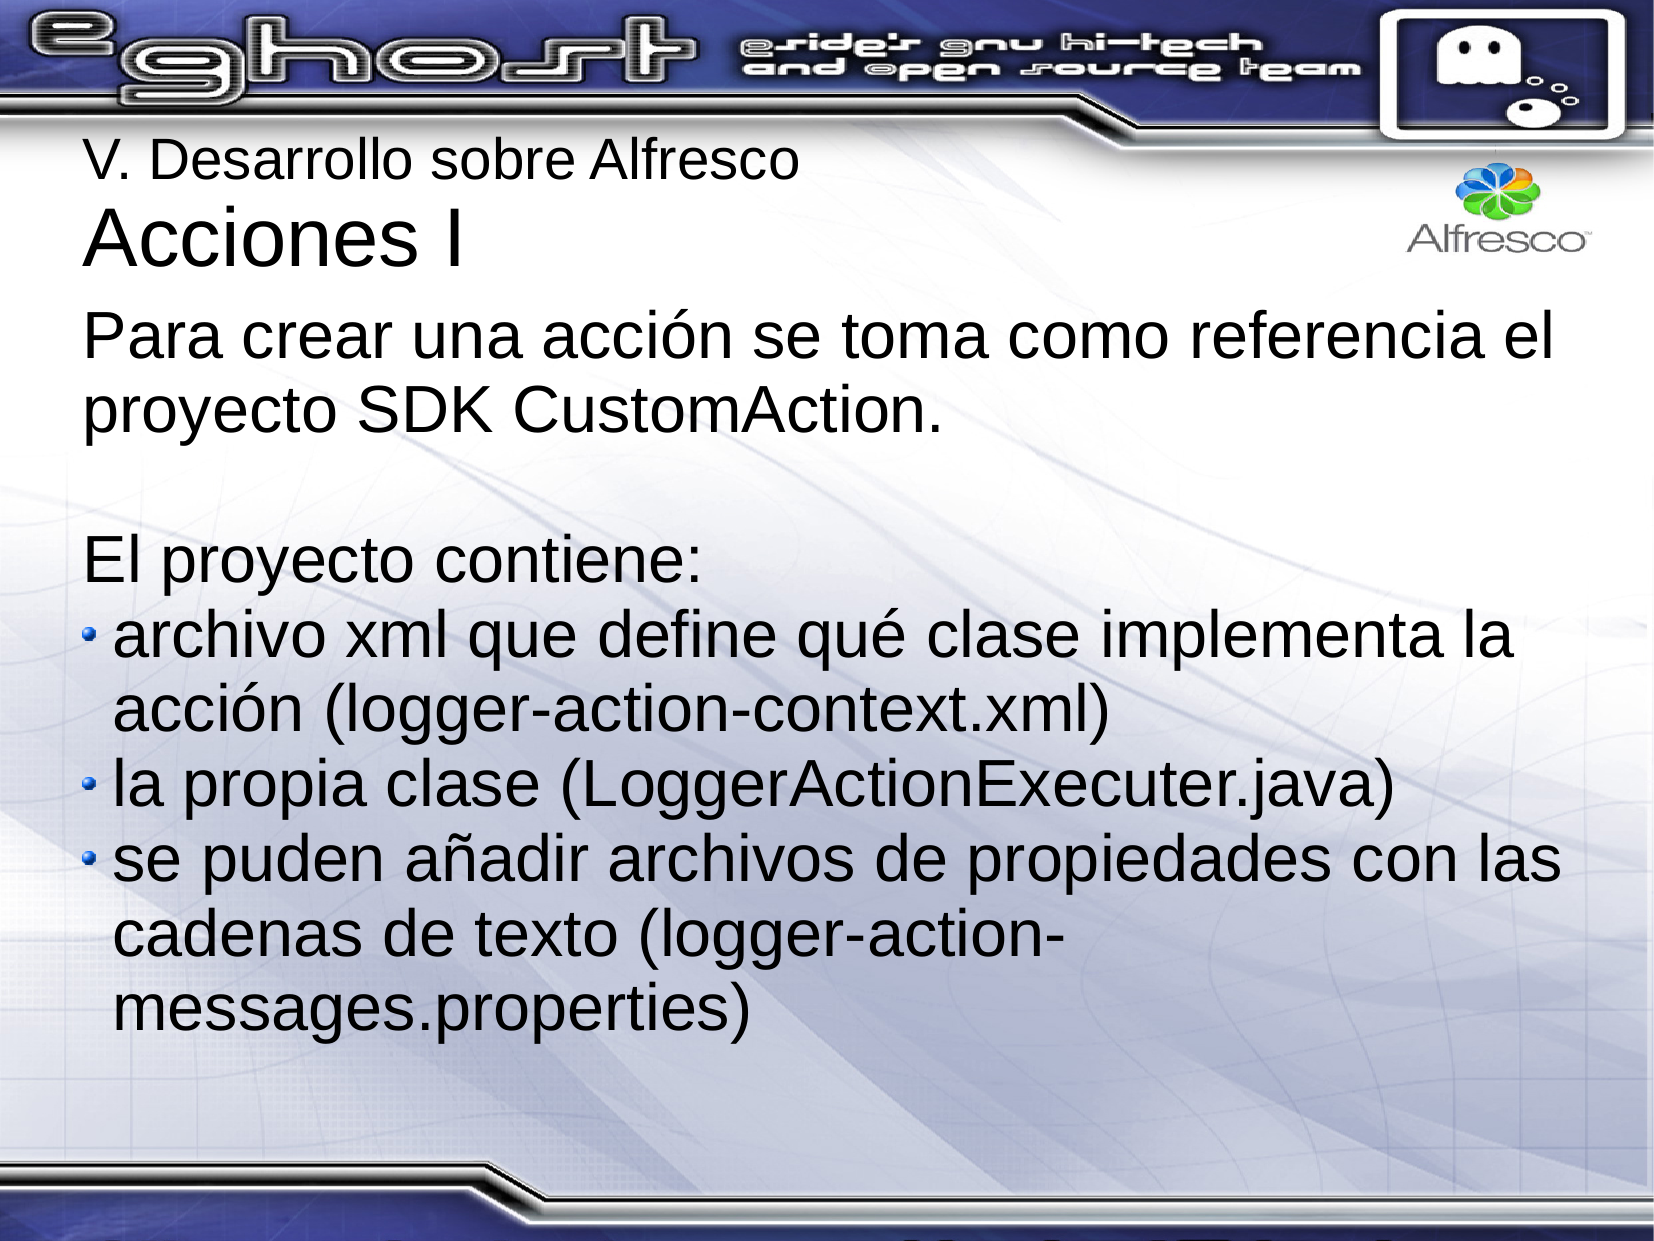

# V. Desarrollo sobre Alfresco Acciones I
Para crear una acción se toma como referencia el proyecto SDK CustomAction.
El proyecto contiene:
archivo xml que define qué clase implementa la acción (logger-action-context.xml)
la propia clase (LoggerActionExecuter.java)
se puden añadir archivos de propiedades con las cadenas de texto (logger-action-messages.properties)